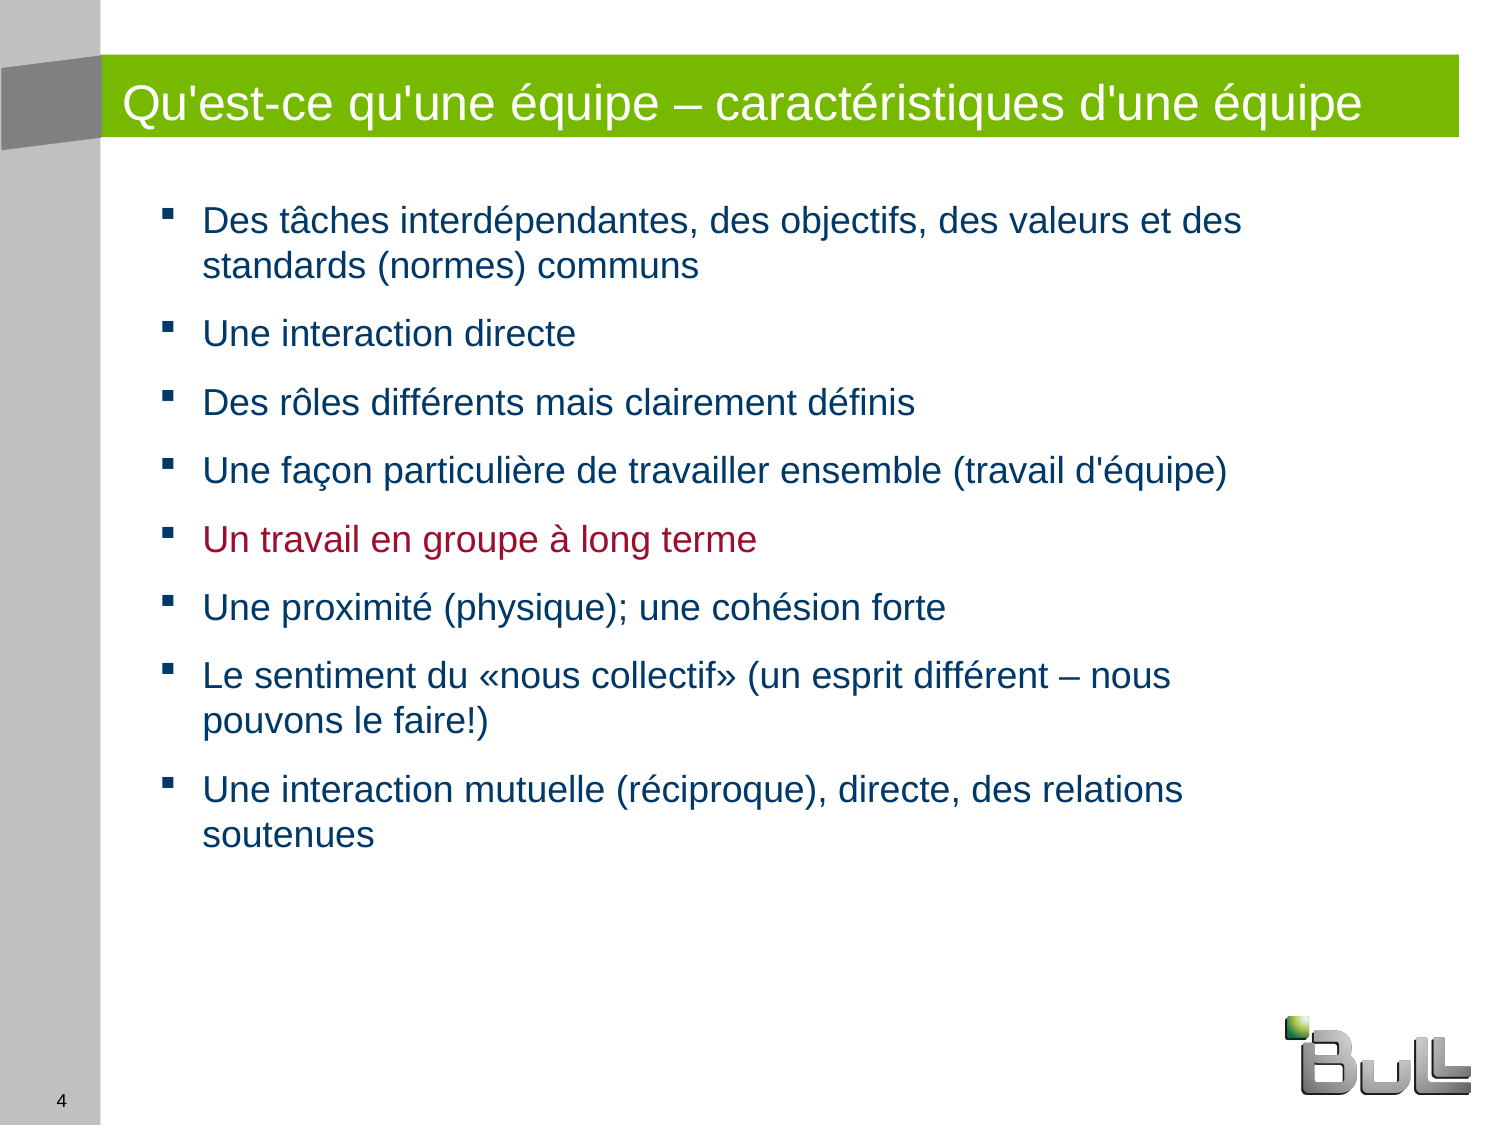

Qu'est-ce qu'une équipe – caractéristiques d'une équipe
Des tâches interdépendantes, des objectifs, des valeurs et des standards (normes) communs
Une interaction directe
Des rôles différents mais clairement définis
Une façon particulière de travailler ensemble (travail d'équipe)
Un travail en groupe à long terme
Une proximité (physique); une cohésion forte
Le sentiment du «nous collectif» (un esprit différent – nous pouvons le faire!)
Une interaction mutuelle (réciproque), directe, des relations soutenues